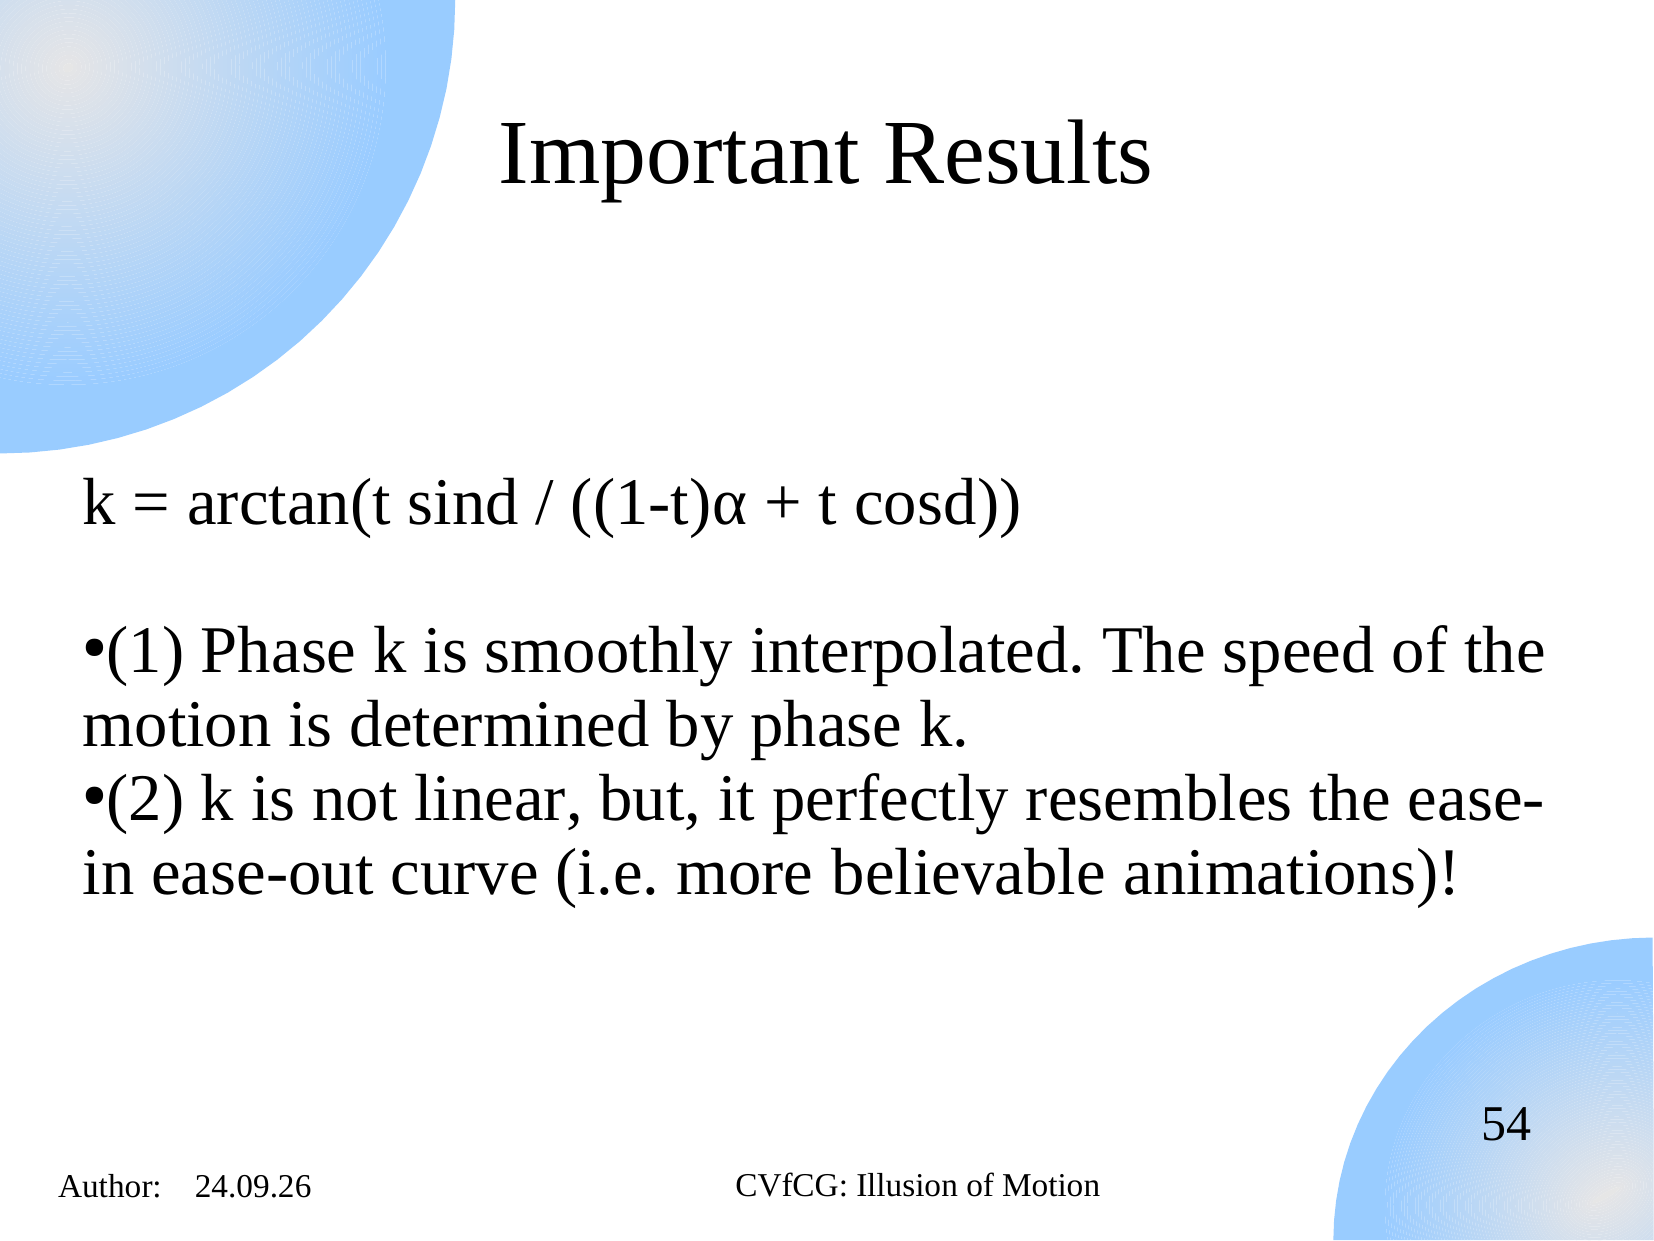

# Important Results
k = arctan(t sind / ((1-t)α + t cosd))
(1) Phase k is smoothly interpolated. The speed of the motion is determined by phase k.
(2) k is not linear, but, it perfectly resembles the ease-in ease-out curve (i.e. more believable animations)!
CVfCG: Illusion of Motion